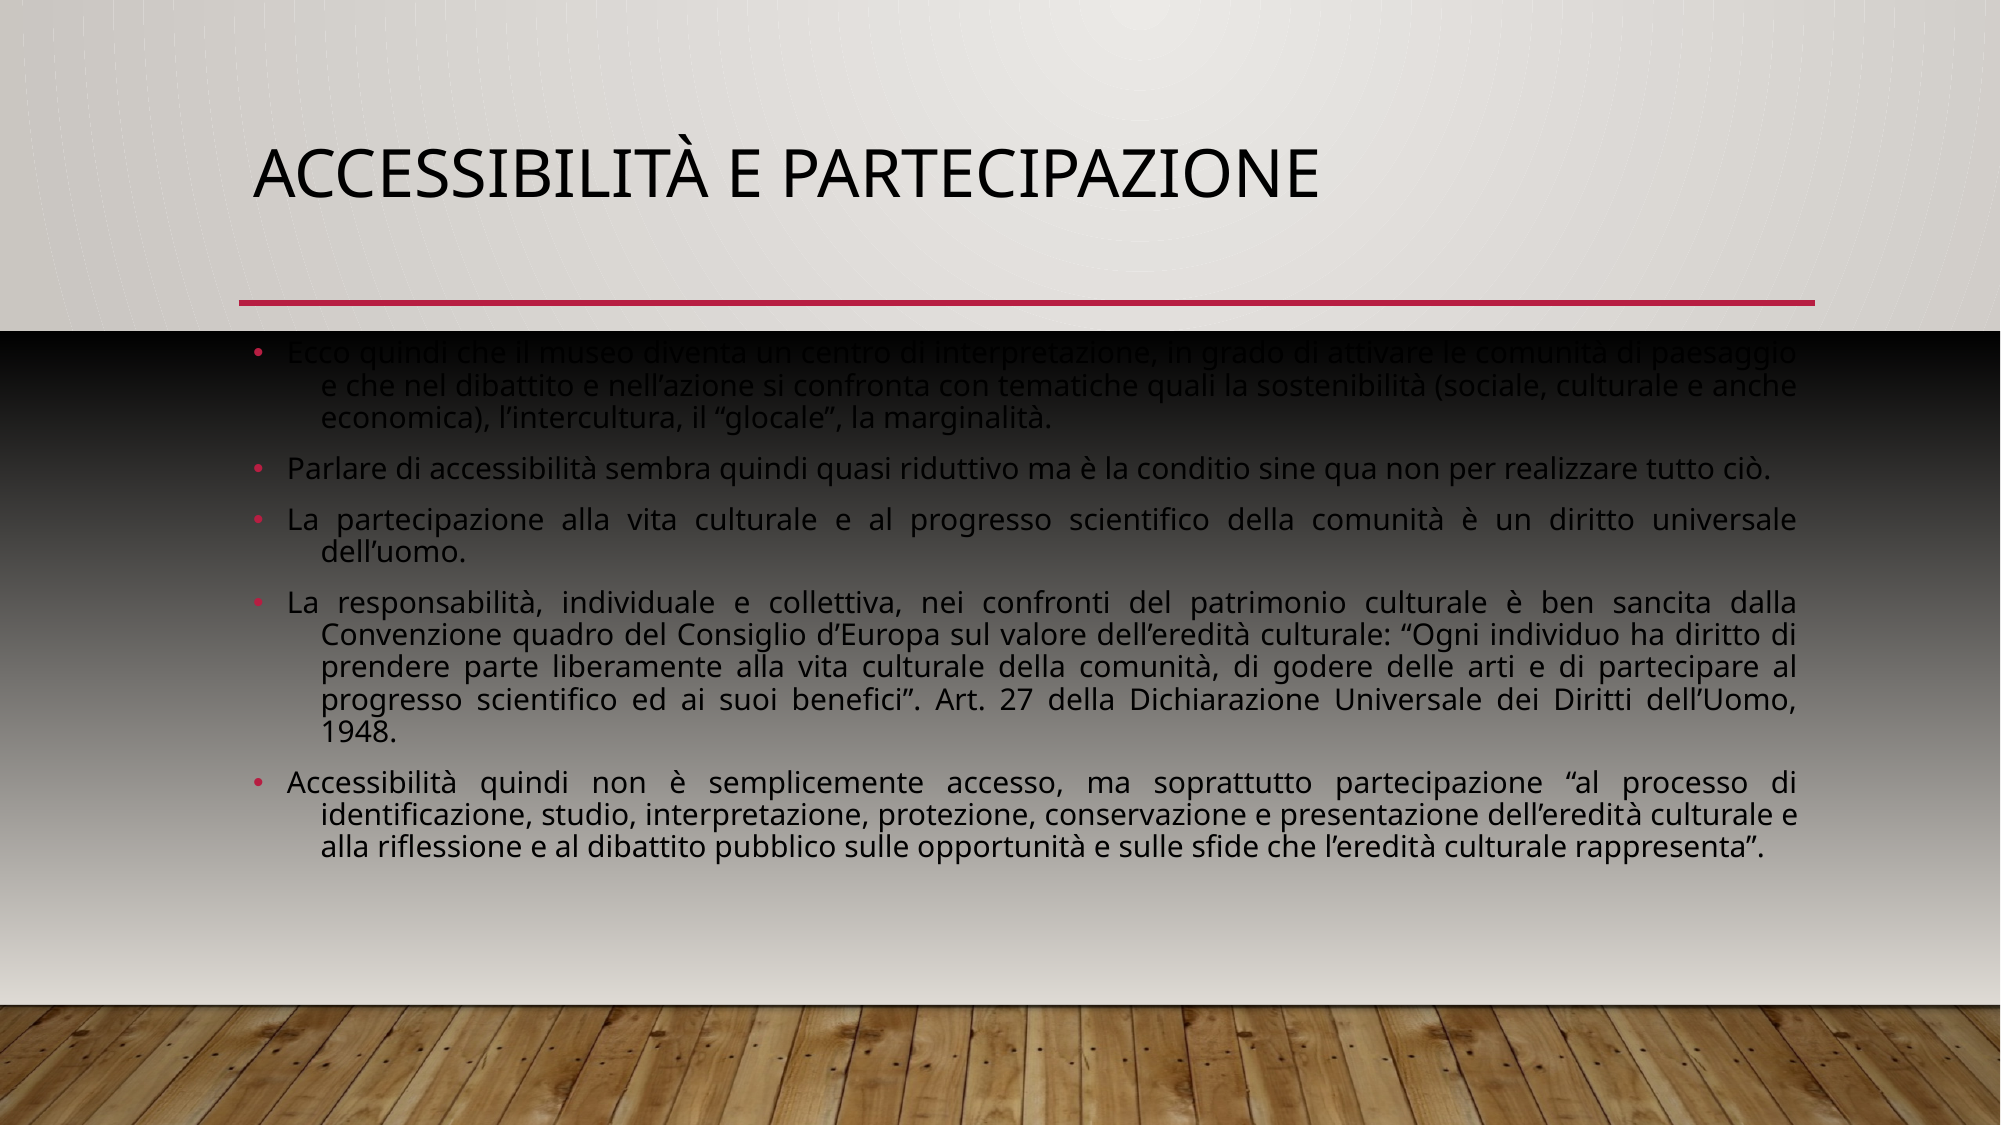

# Accessibilità e partecipazione
Ecco quindi che il museo diventa un centro di interpretazione, in grado di attivare le comunità di paesaggio e che nel dibattito e nell’azione si confronta con tematiche quali la sostenibilità (sociale, culturale e anche economica), l’intercultura, il “glocale”, la marginalità.
Parlare di accessibilità sembra quindi quasi riduttivo ma è la conditio sine qua non per realizzare tutto ciò.
La partecipazione alla vita culturale e al progresso scientifico della comunità è un diritto universale dell’uomo.
La responsabilità, individuale e collettiva, nei confronti del patrimonio culturale è ben sancita dalla Convenzione quadro del Consiglio d’Europa sul valore dell’eredità culturale: “Ogni individuo ha diritto di prendere parte liberamente alla vita culturale della comunità, di godere delle arti e di partecipare al progresso scientifico ed ai suoi benefici”. Art. 27 della Dichiarazione Universale dei Diritti dell’Uomo, 1948.
Accessibilità quindi non è semplicemente accesso, ma soprattutto partecipazione “al processo di identificazione, studio, interpretazione, protezione, conservazione e presentazione dell’eredità culturale e alla riflessione e al dibattito pubblico sulle opportunità e sulle sfide che l’eredità culturale rappresenta”.